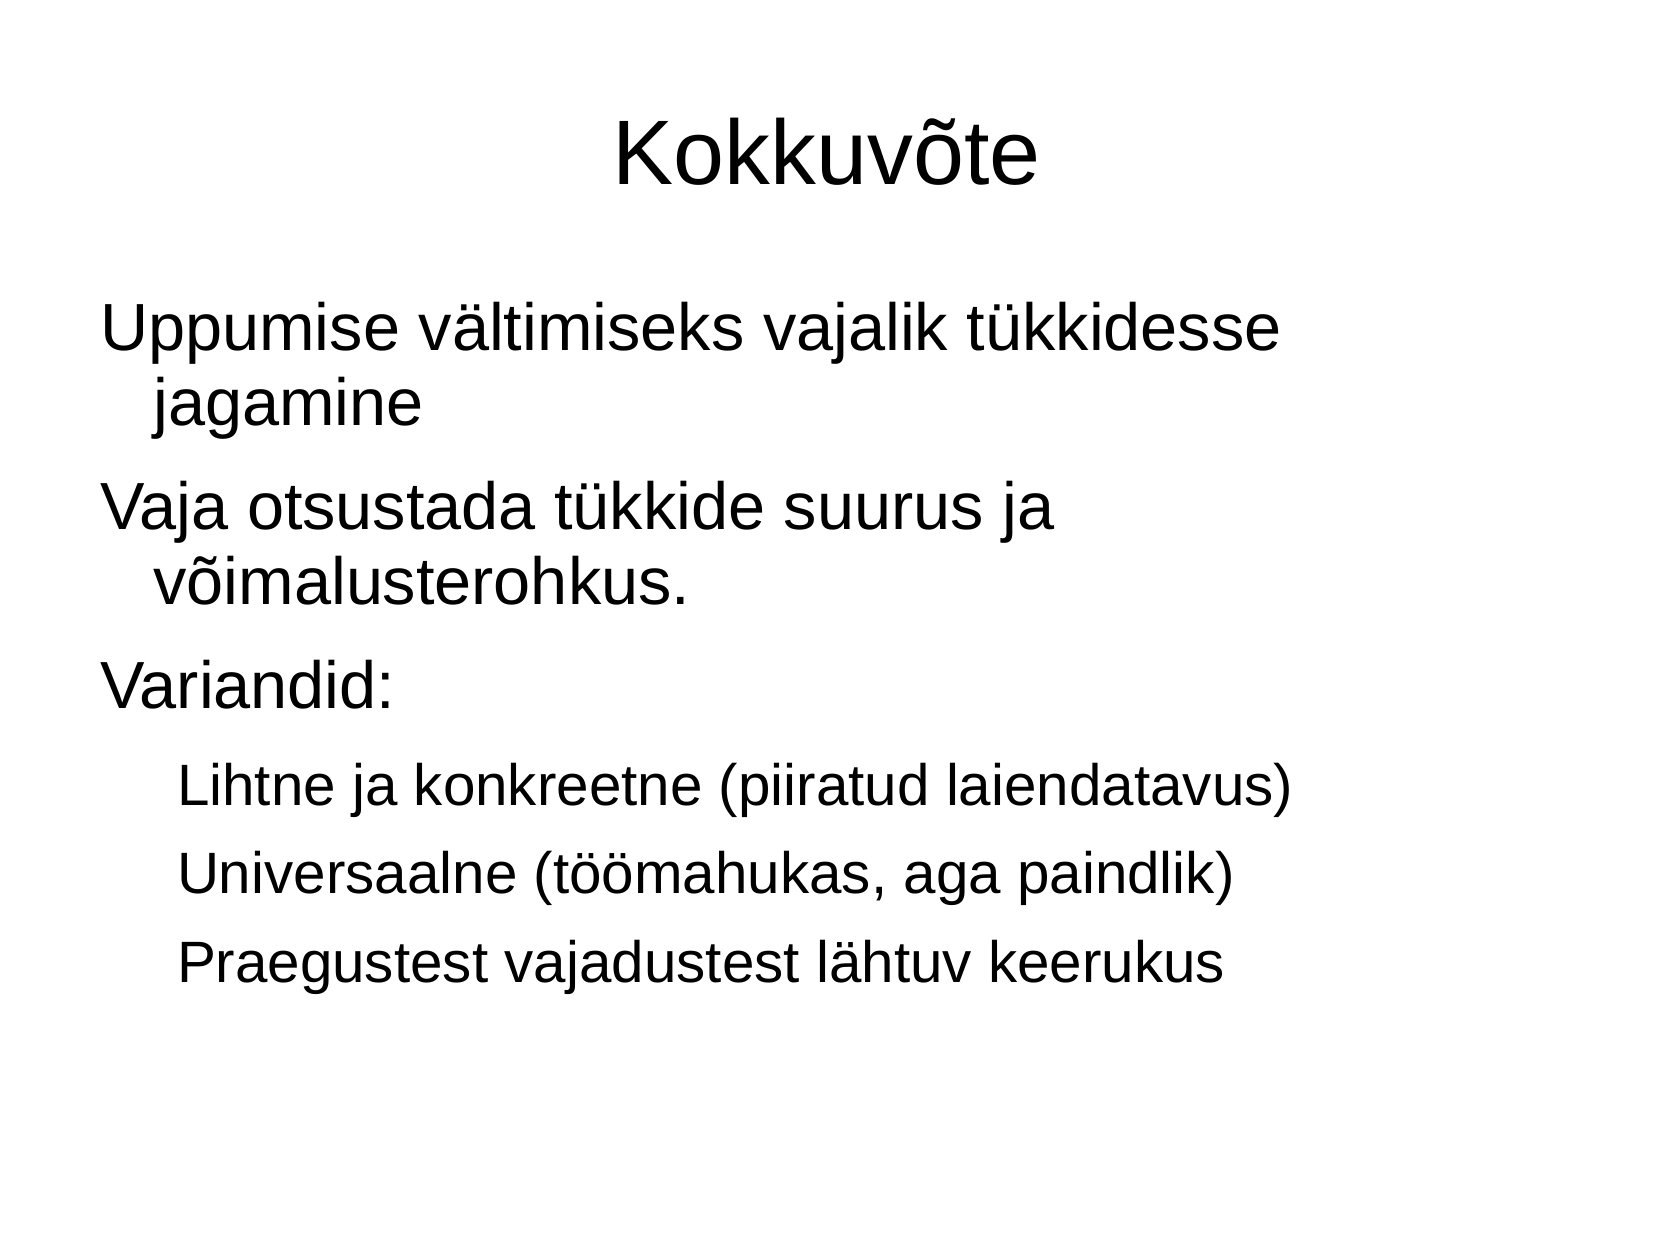

# Kokkuvõte
Uppumise vältimiseks vajalik tükkidesse jagamine
Vaja otsustada tükkide suurus ja võimalusterohkus.
Variandid:
Lihtne ja konkreetne (piiratud laiendatavus)
Universaalne (töömahukas, aga paindlik)
Praegustest vajadustest lähtuv keerukus